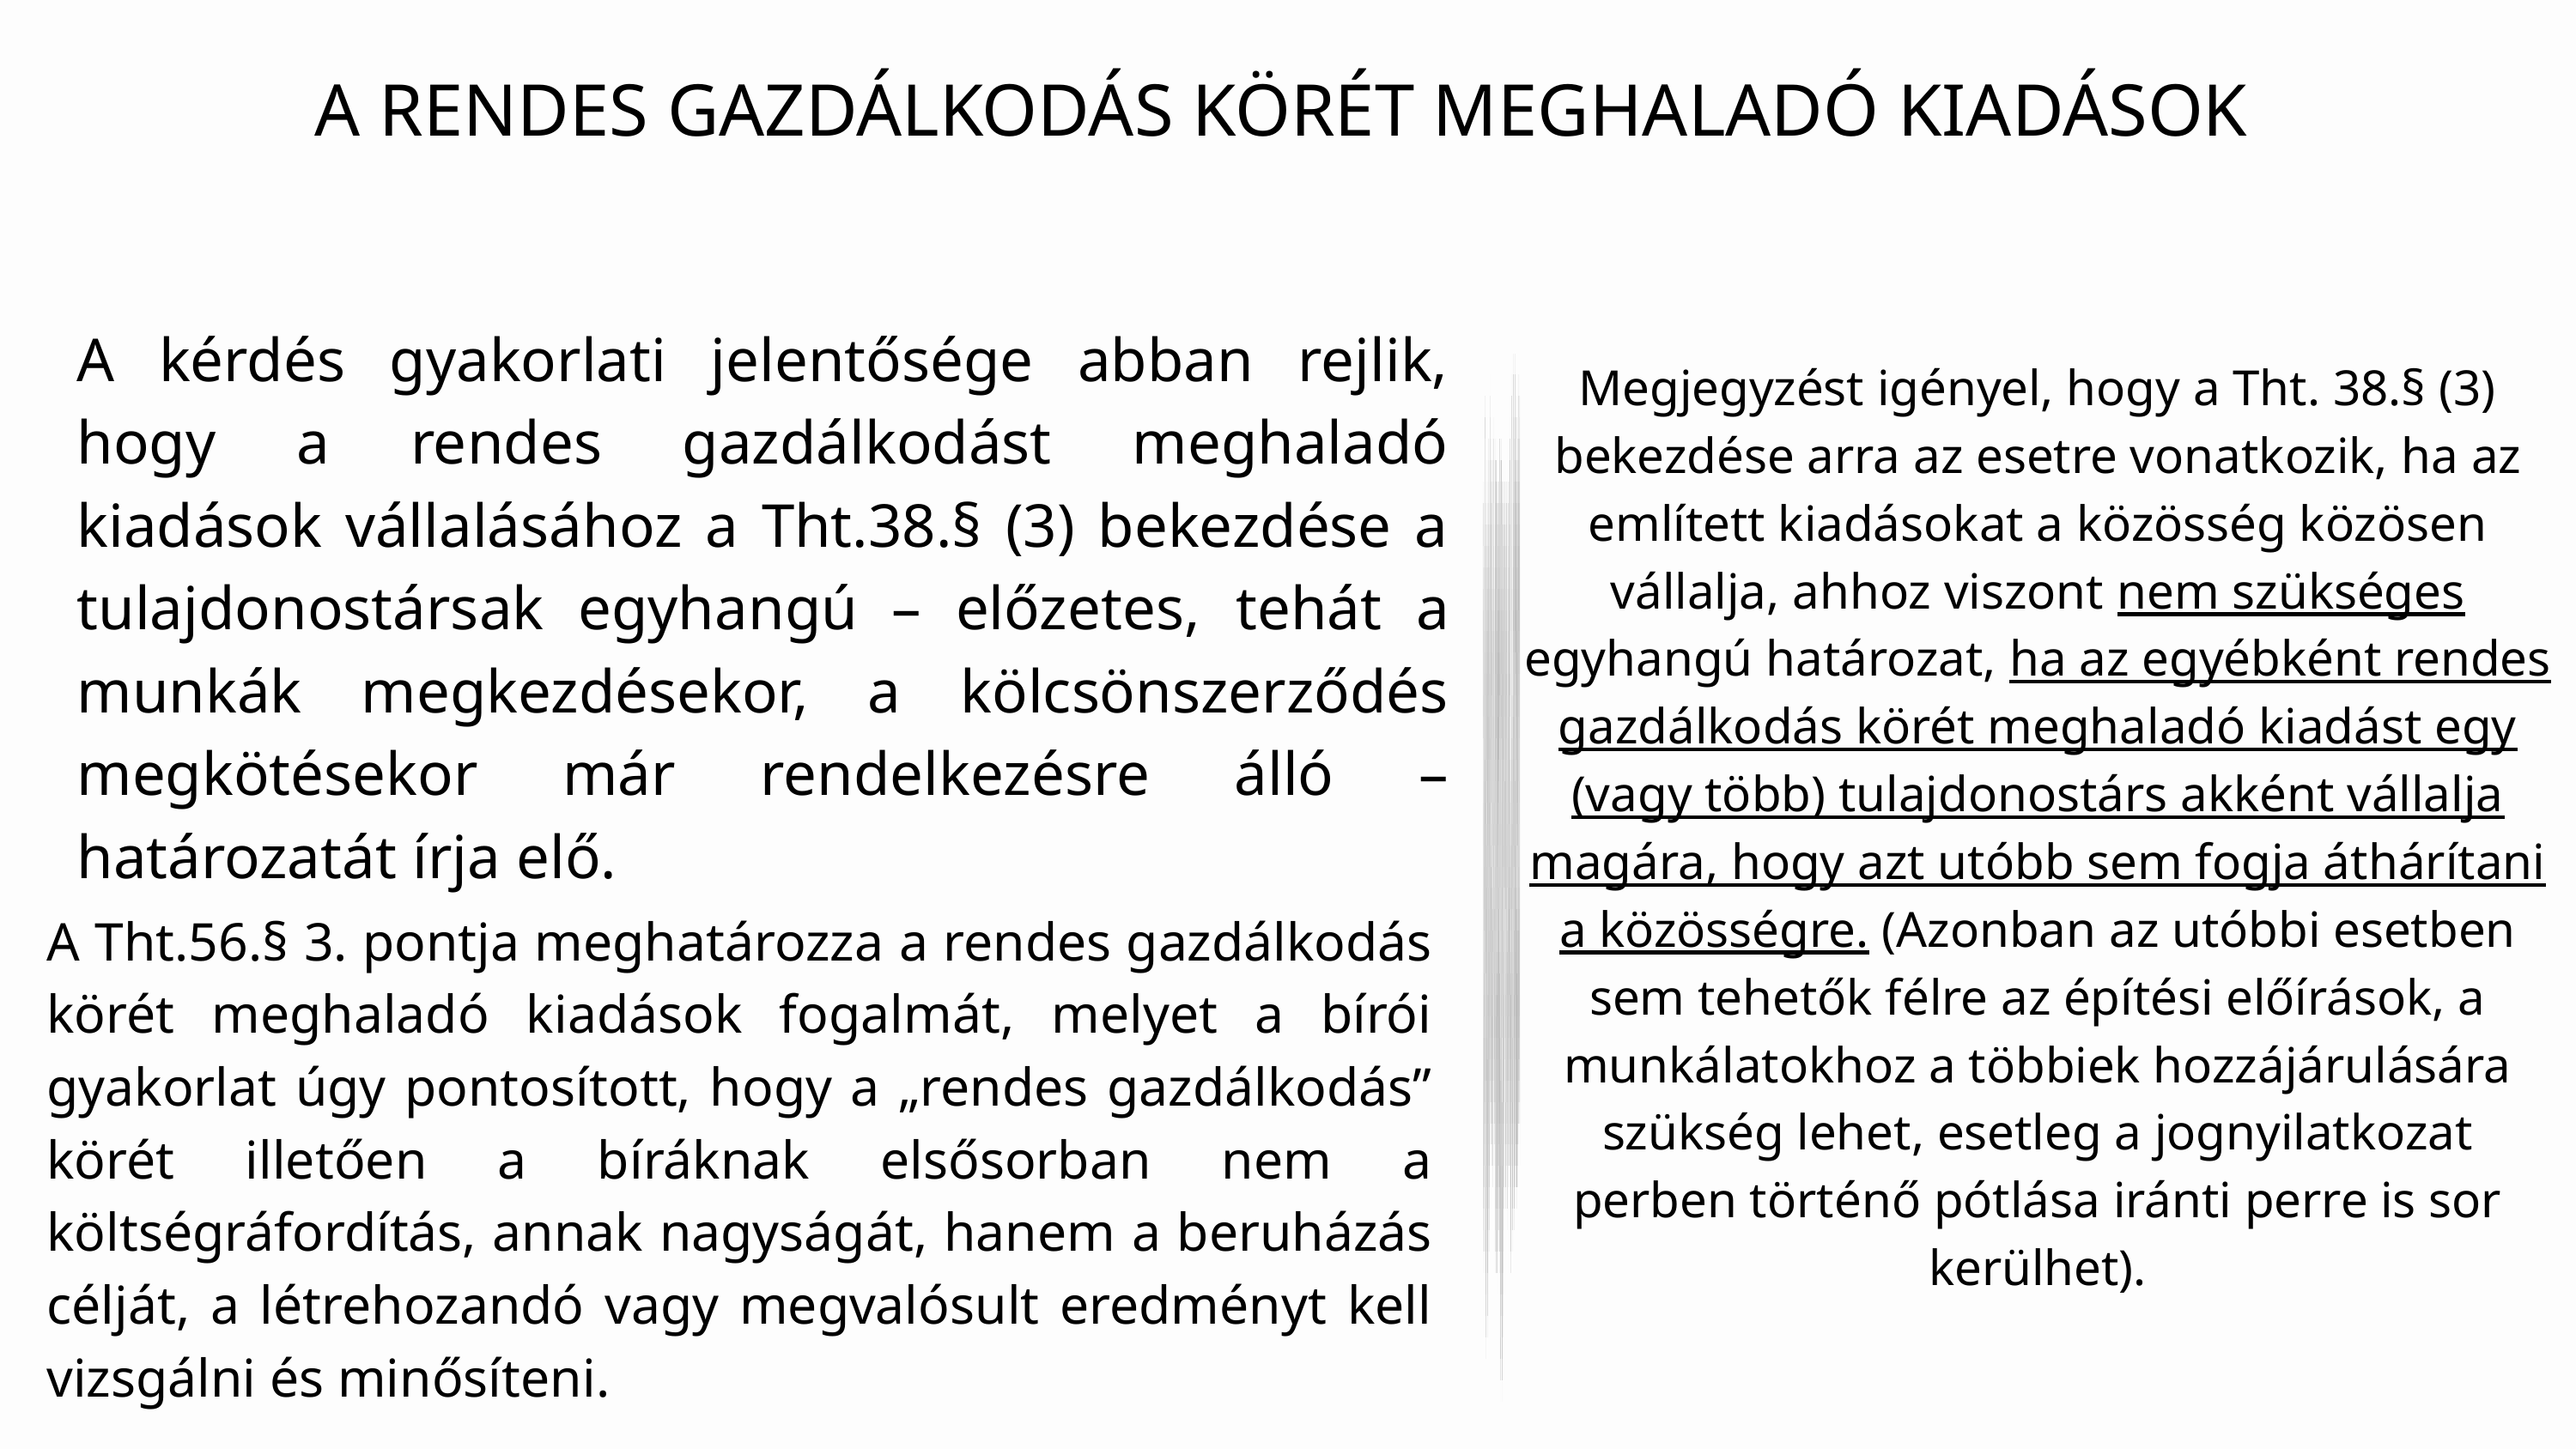

A RENDES GAZDÁLKODÁS KÖRÉT MEGHALADÓ KIADÁSOK
A kérdés gyakorlati jelentősége abban rejlik, hogy a rendes gazdálkodást meghaladó kiadások vállalásához a Tht.38.§ (3) bekezdése a tulajdonostársak egyhangú – előzetes, tehát a munkák megkezdésekor, a kölcsönszerződés megkötésekor már rendelkezésre álló – határozatát írja elő.
Megjegyzést igényel, hogy a Tht. 38.§ (3) bekezdése arra az esetre vonatkozik, ha az említett kiadásokat a közösség közösen vállalja, ahhoz viszont nem szükséges egyhangú határozat, ha az egyébként rendes gazdálkodás körét meghaladó kiadást egy (vagy több) tulajdonostárs akként vállalja magára, hogy azt utóbb sem fogja áthárítani a közösségre. (Azonban az utóbbi esetben sem tehetők félre az építési előírások, a munkálatokhoz a többiek hozzájárulására szükség lehet, esetleg a jognyilatkozat perben történő pótlása iránti perre is sor kerülhet).
A Tht.56.§ 3. pontja meghatározza a rendes gazdálkodás körét meghaladó kiadások fogalmát, melyet a bírói gyakorlat úgy pontosított, hogy a „rendes gazdálkodás” körét illetően a bíráknak elsősorban nem a költségráfordítás, annak nagyságát, hanem a beruházás célját, a létrehozandó vagy megvalósult eredményt kell vizsgálni és minősíteni.